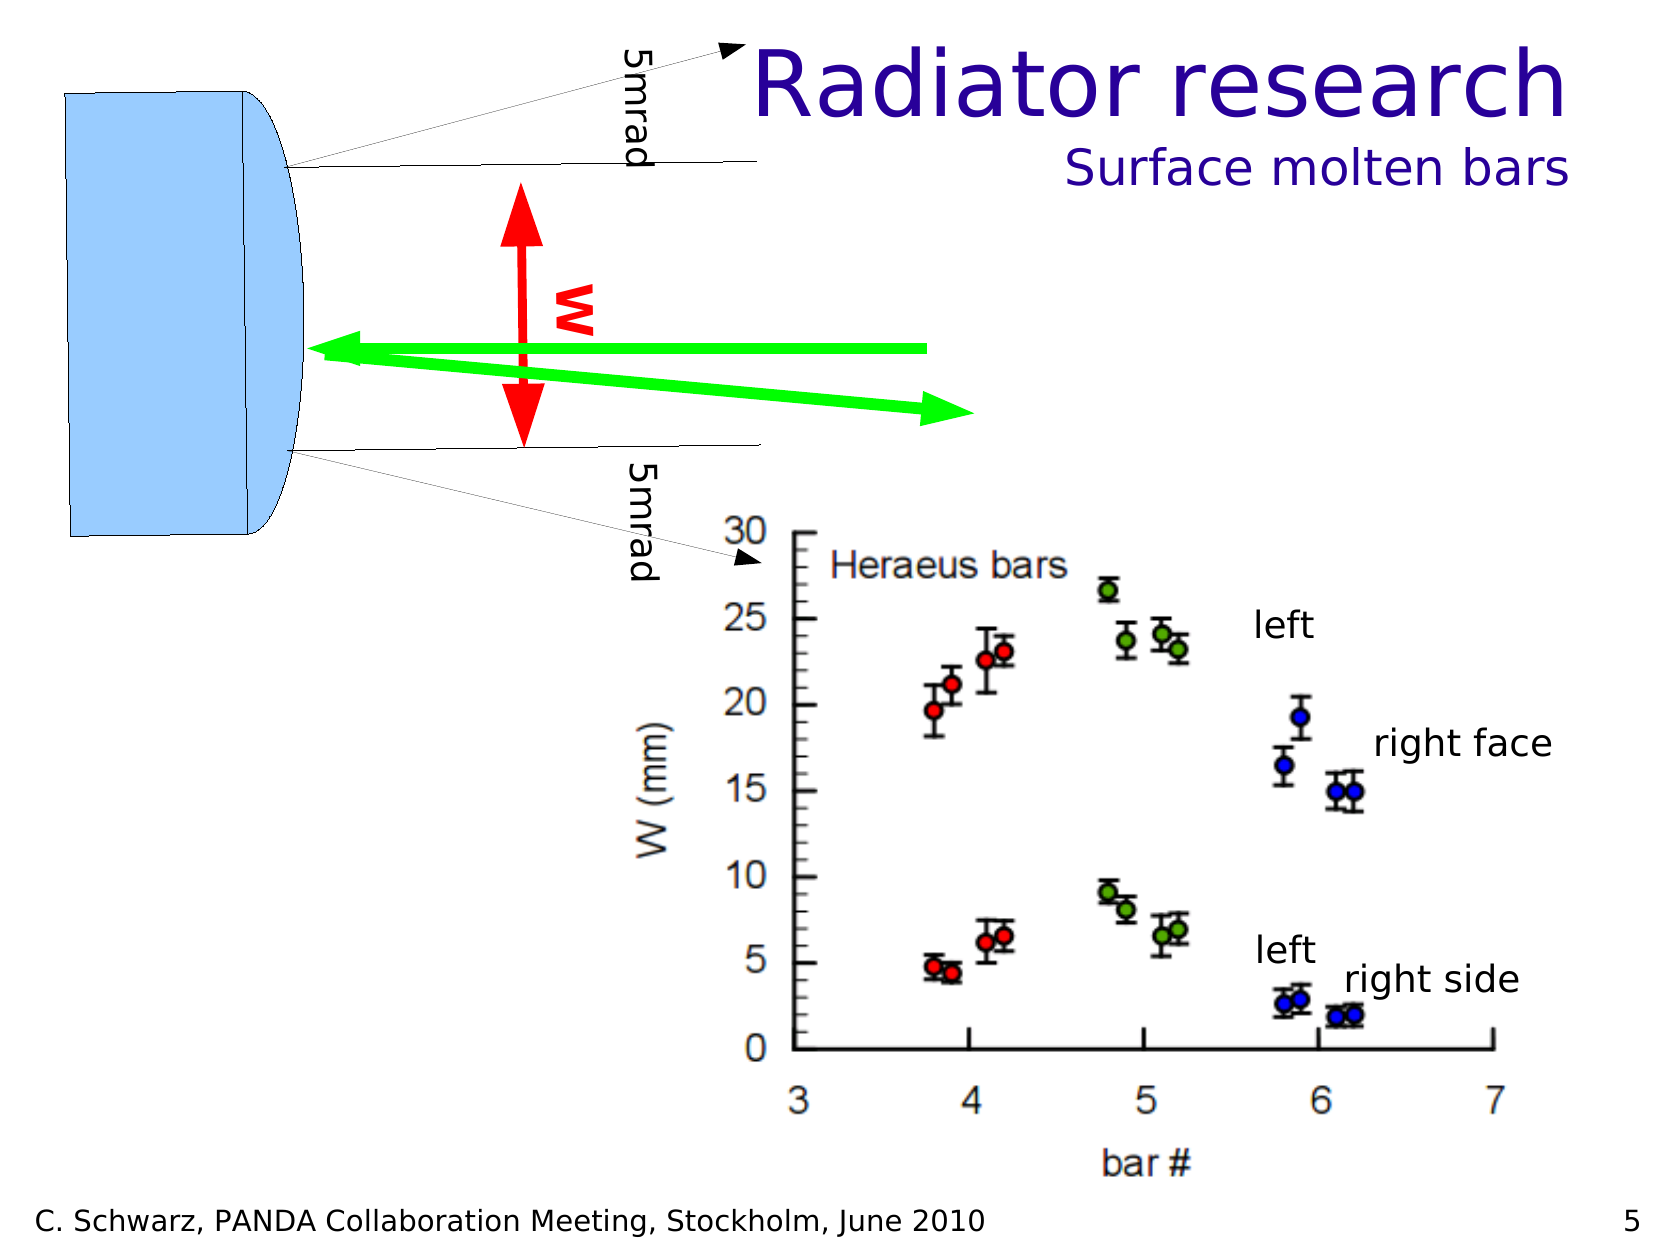

# Radiator research Surface molten bars
5mrad
W
5mrad
left
right face
left
right side
5